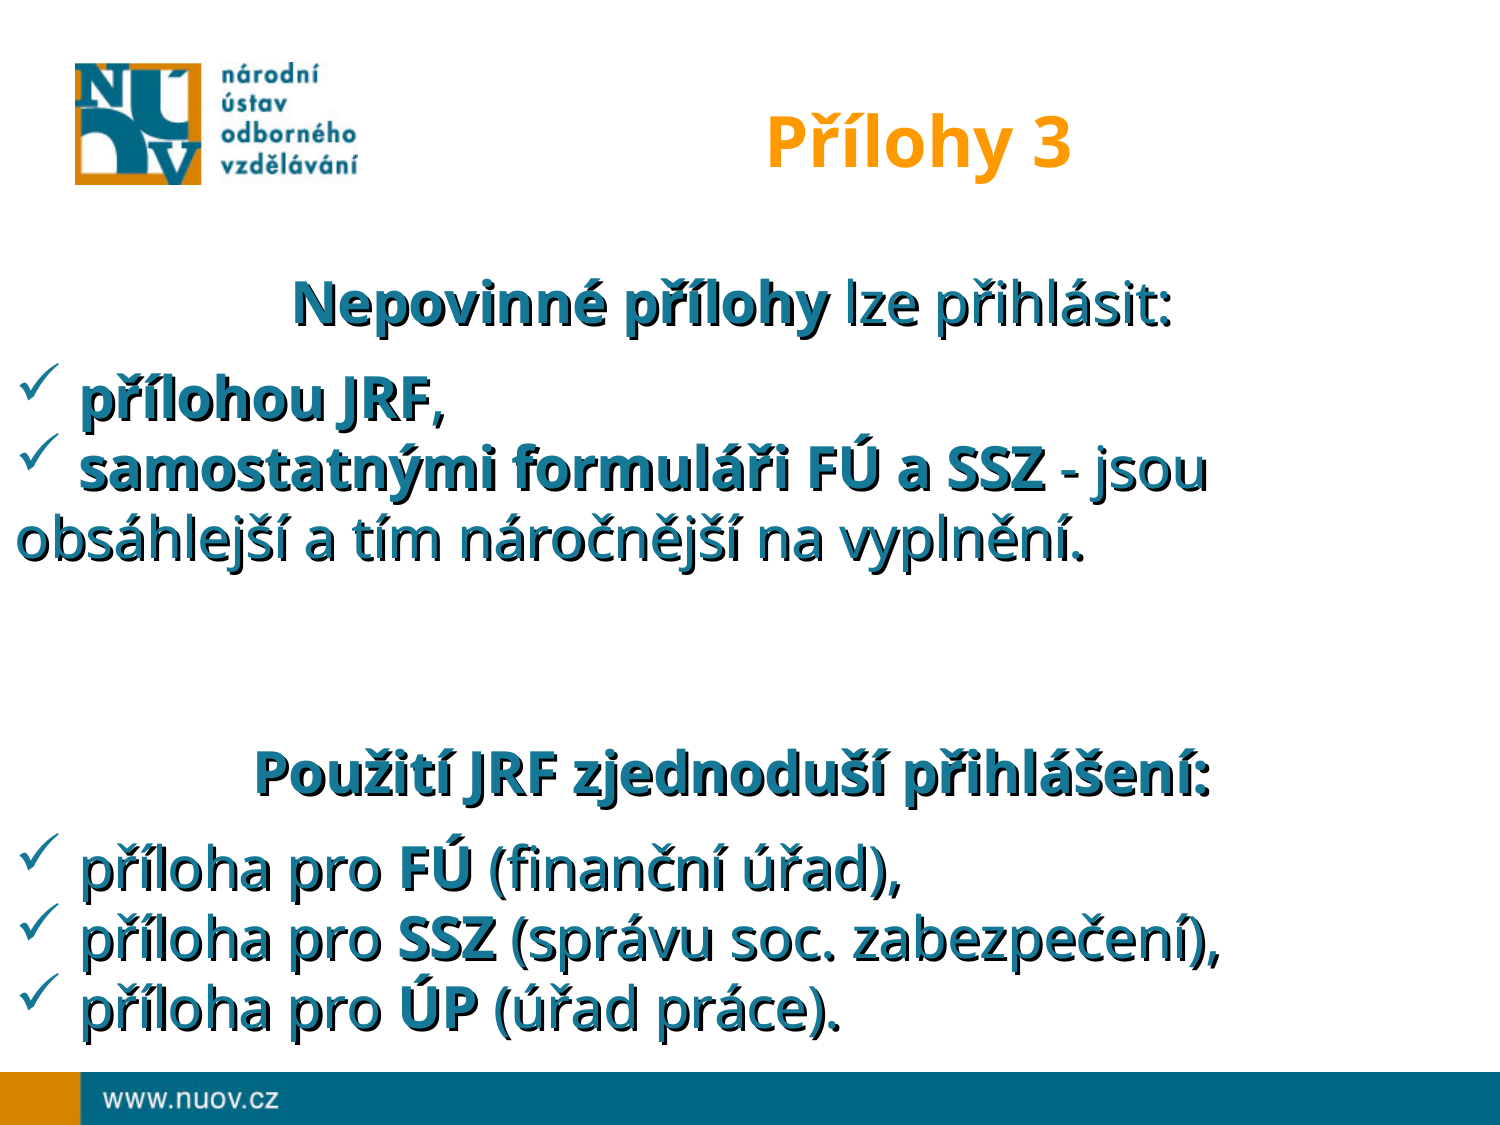

# Přílohy 3
Nepovinné přílohy lze přihlásit:
 přílohou JRF,
 samostatnými formuláři FÚ a SSZ - jsou obsáhlejší a tím náročnější na vyplnění.
Použití JRF zjednoduší přihlášení:
 příloha pro FÚ (finanční úřad),
 příloha pro SSZ (správu soc. zabezpečení),
 příloha pro ÚP (úřad práce).